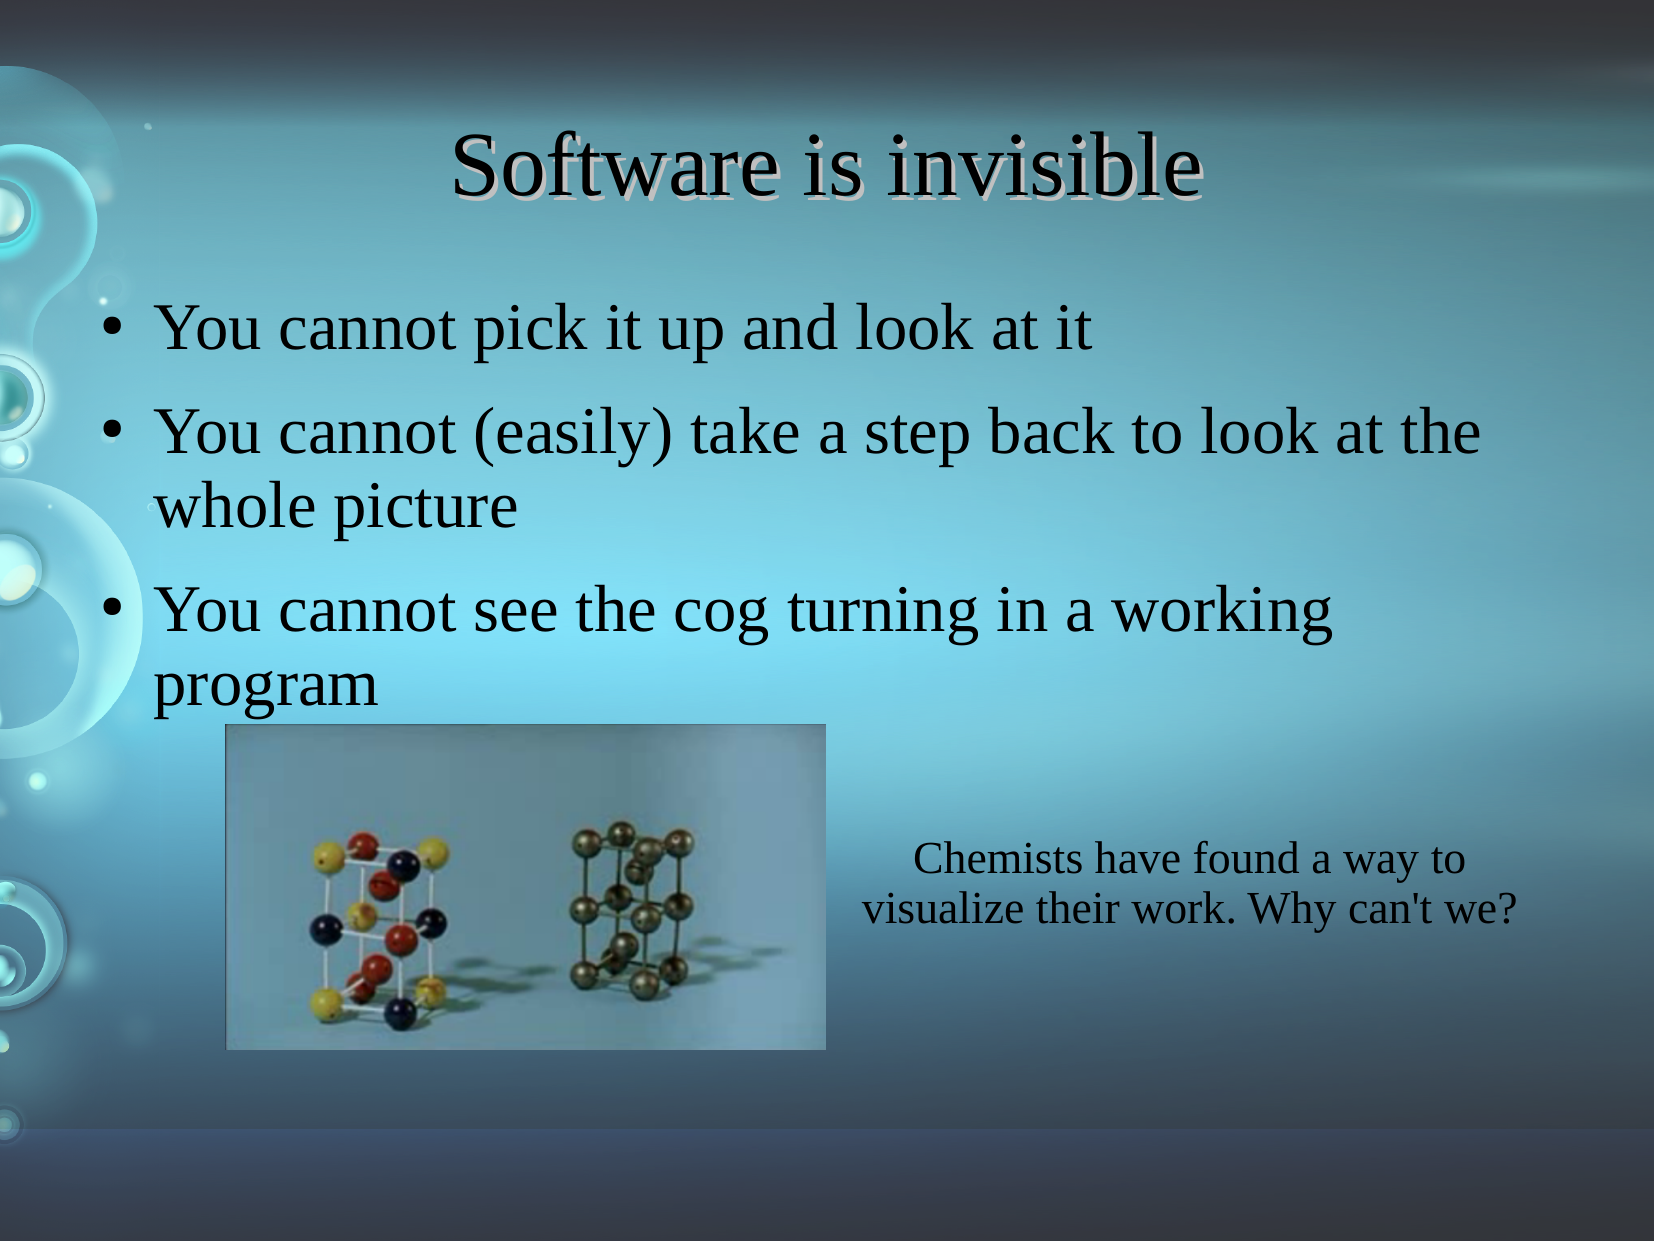

# Software is invisible
You cannot pick it up and look at it
You cannot (easily) take a step back to look at the whole picture
You cannot see the cog turning in a working program
Chemists have found a way to visualize their work. Why can't we?